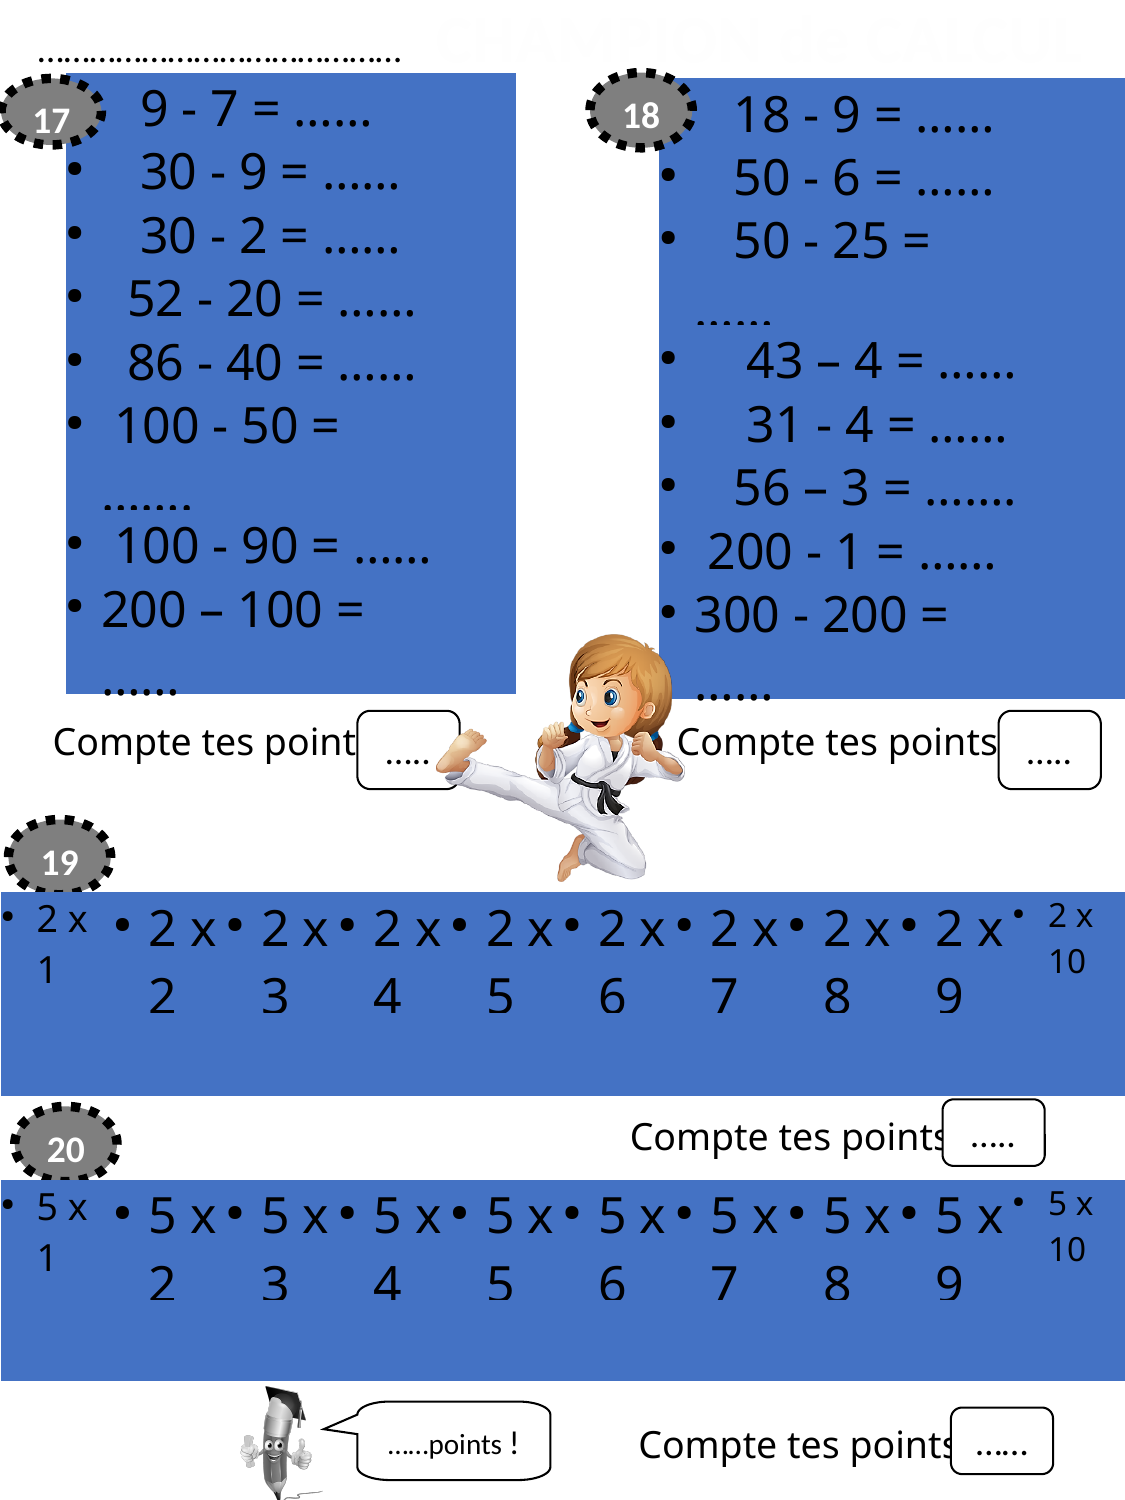

CHAMPION de CALCUL
……………………………………
18
| 9 - 7 = …… | |
| --- | --- |
| 30 - 9 = …… | |
| 30 - 2 = …… | |
| 52 - 20 = …… | |
| 86 - 40 = …… | |
| 100 - 50 = ……. | |
| 100 - 90 = …… | |
| 200 – 100 = …… | |
17
| 18 - 9 = …… | |
| --- | --- |
| 50 - 6 = …… | |
| 50 - 25 = …… | |
| 43 – 4 = …… | |
| 31 - 4 = …… | |
| 56 – 3 = ……. | |
| 200 - 1 = …… | |
| 300 - 200 = …… | |
Compte tes points :
…..
Compte tes points :
…..
19
| 2 x 1 | 2 x 2 | 2 x 3 | 2 x 4 | 2 x 5 | 2 x 6 | 2 x 7 | 2 x 8 | 2 x 9 | 2 x 10 |
| --- | --- | --- | --- | --- | --- | --- | --- | --- | --- |
| | | | | | | | | | |
| | | | | | | | | | |
| --- | --- | --- | --- | --- | --- | --- | --- | --- | --- |
…..
Compte tes points :
20
| 5 x 1 | 5 x 2 | 5 x 3 | 5 x 4 | 5 x 5 | 5 x 6 | 5 x 7 | 5 x 8 | 5 x 9 | 5 x 10 |
| --- | --- | --- | --- | --- | --- | --- | --- | --- | --- |
| | | | | | | | | | |
| | | | | | | | | | |
| --- | --- | --- | --- | --- | --- | --- | --- | --- | --- |
……points !
……
Compte tes points :